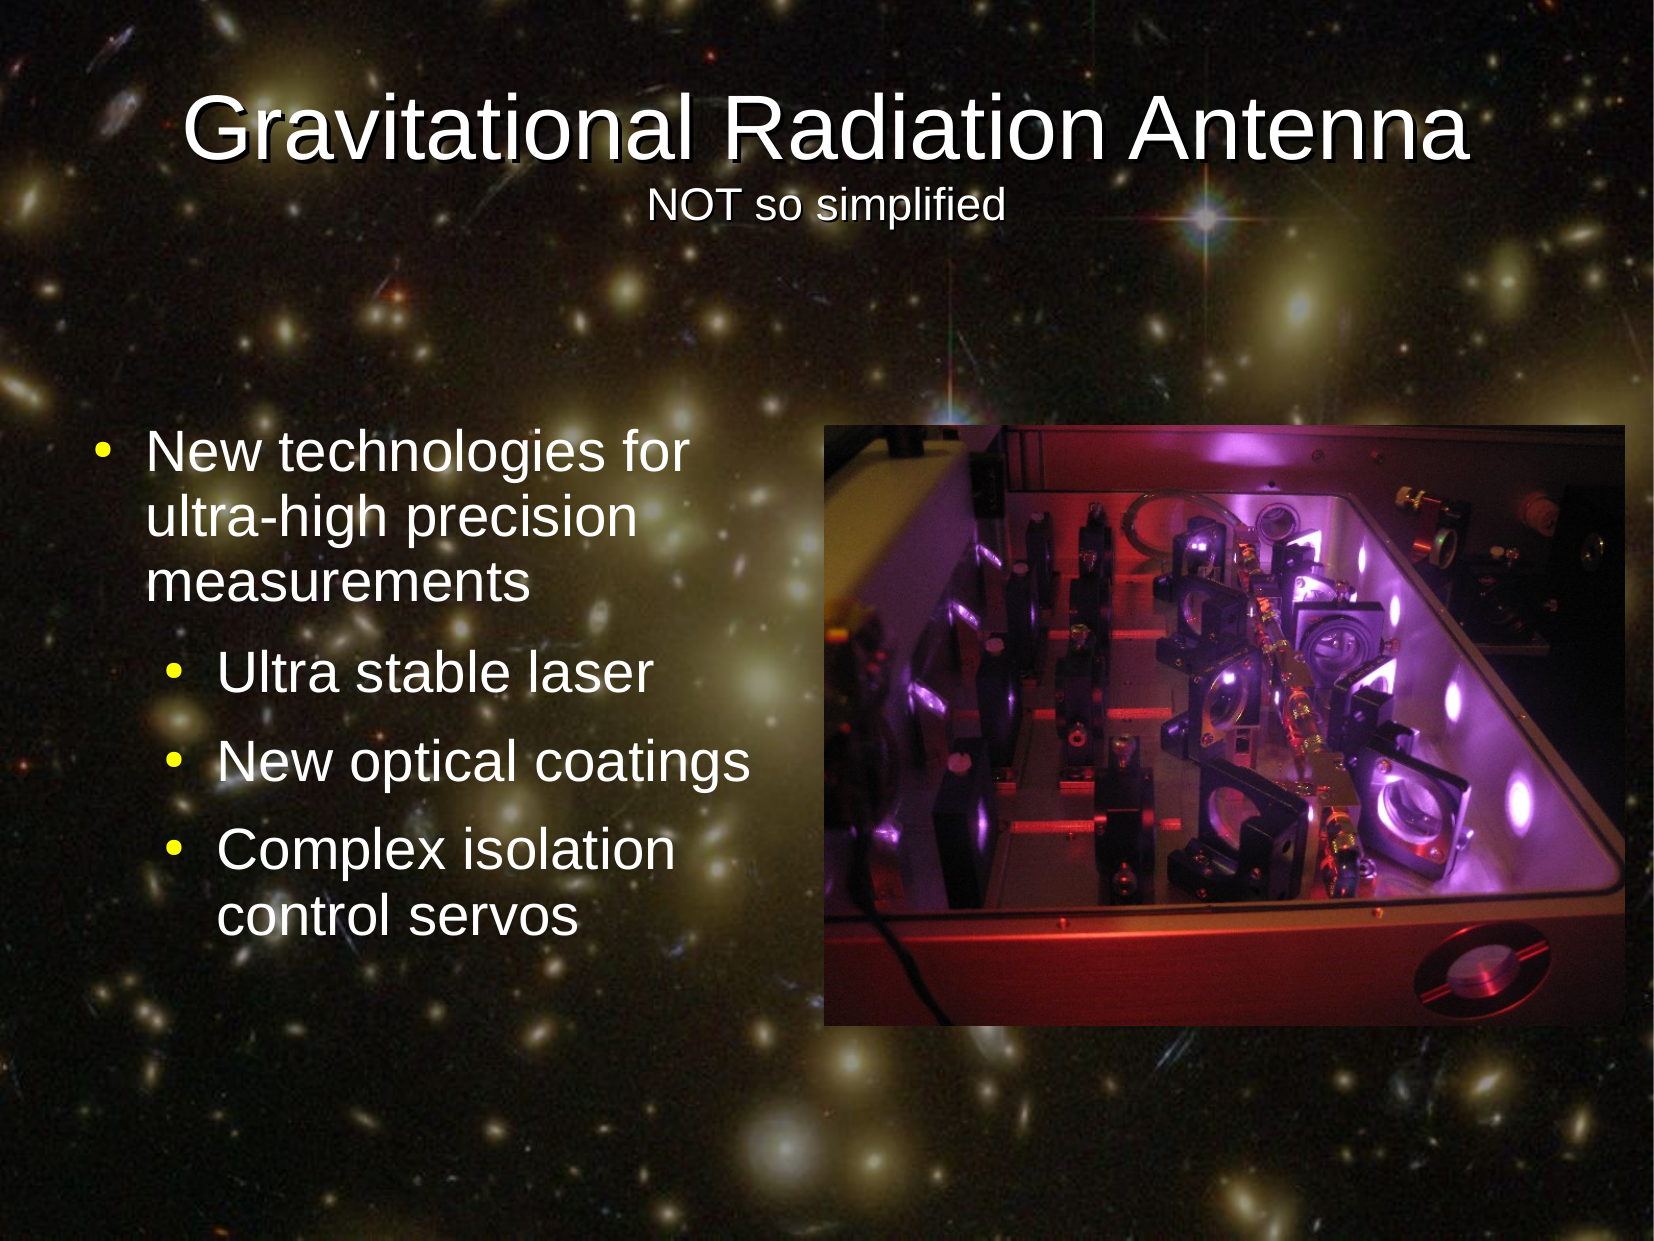

# Gravitational Radiation Antenna NOT so simplified
New technologies for ultra-high precision measurements
Ultra stable laser
New optical coatings
Complex isolation control servos